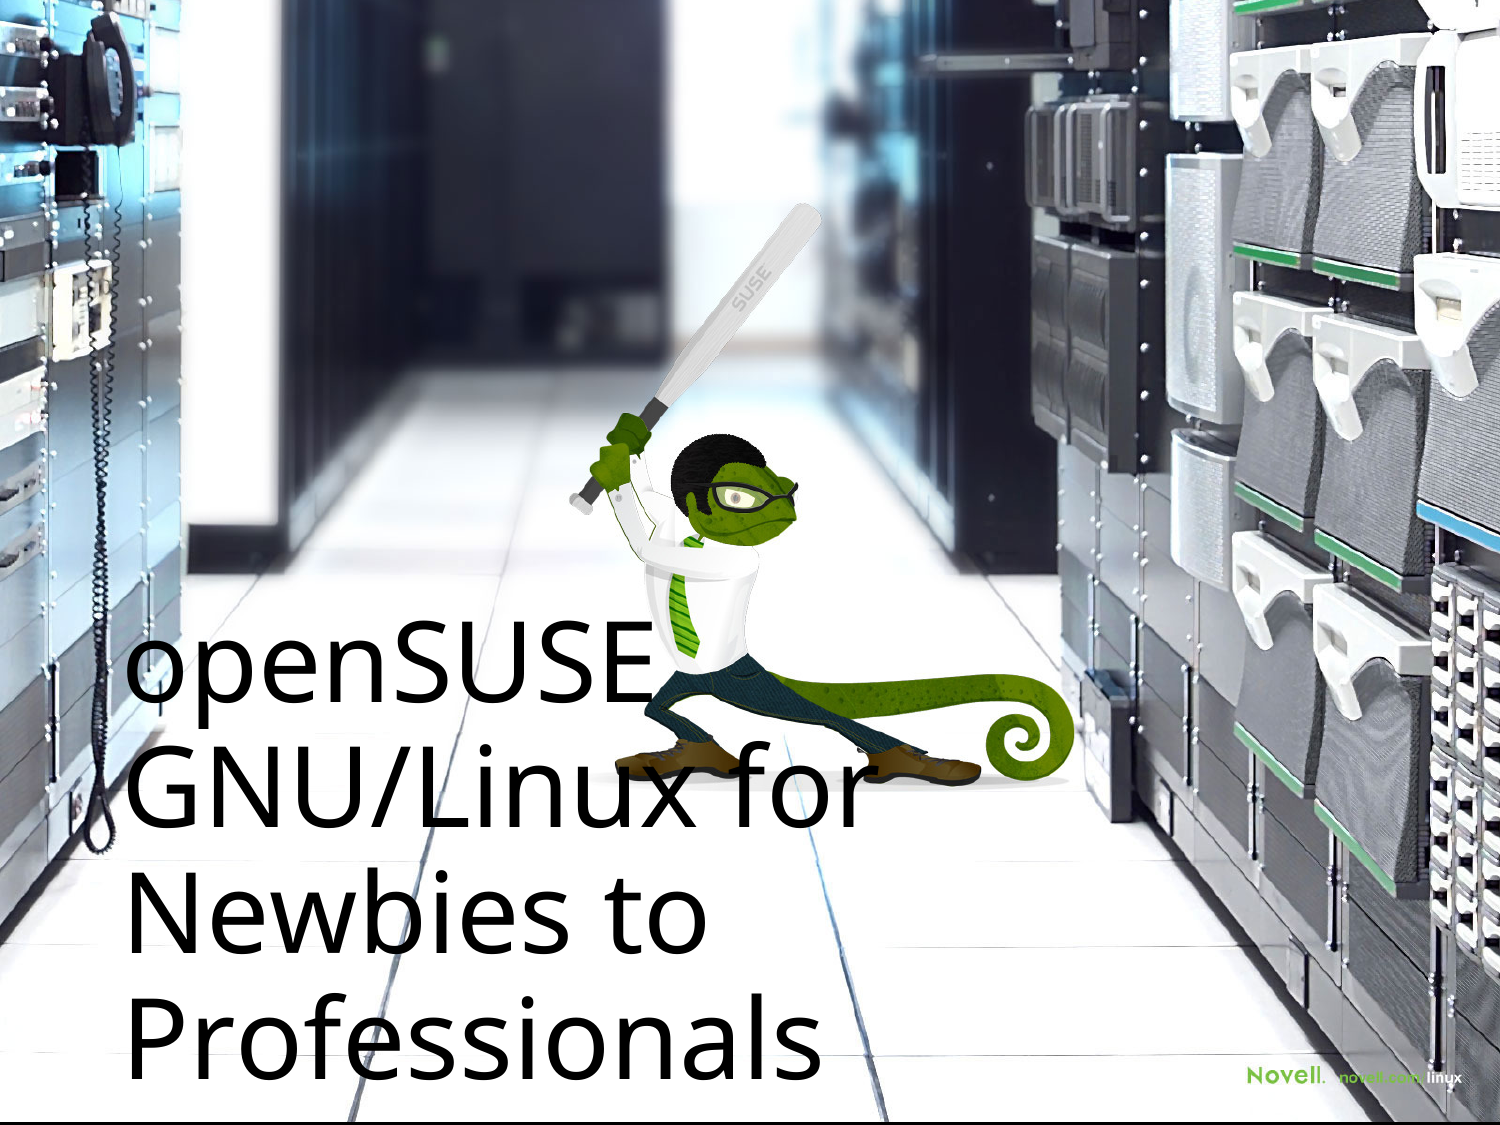

# openSUSE GNU/Linux for Newbies to Professionals